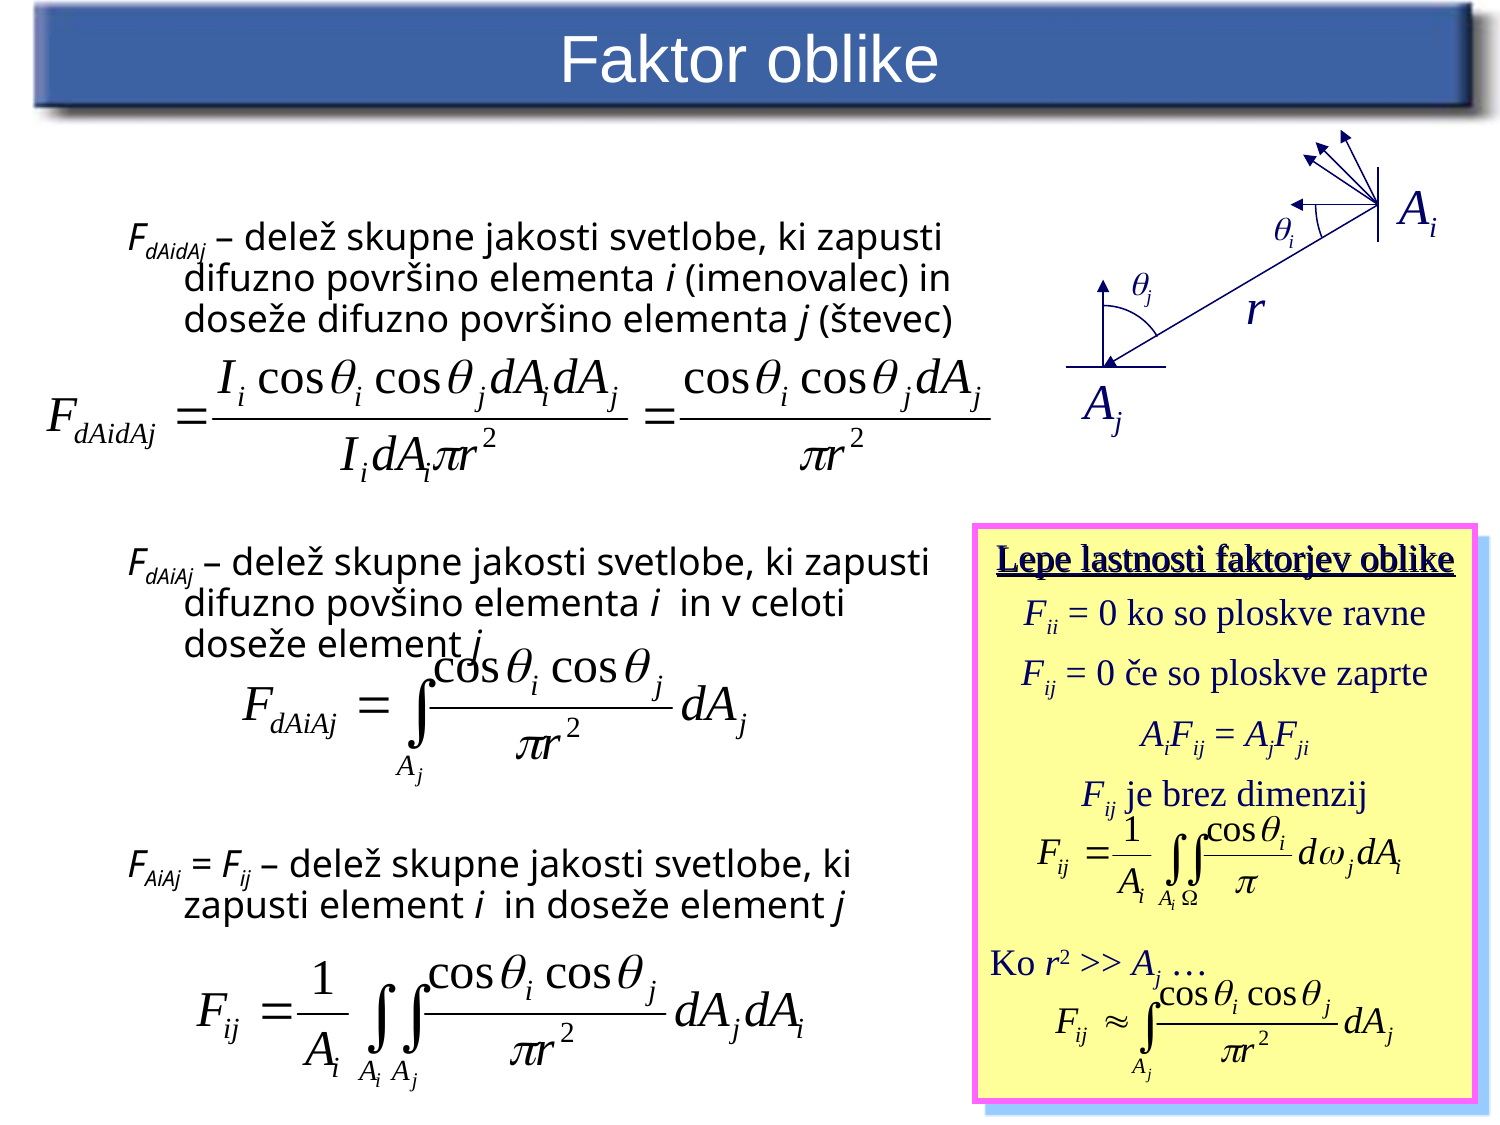

# Faktor oblike
Ai
i
FdAidAj – delež skupne jakosti svetlobe, ki zapusti difuzno površino elementa i (imenovalec) in doseže difuzno površino elementa j (števec)
FdAiAj – delež skupne jakosti svetlobe, ki zapusti difuzno povšino elementa i in v celoti doseže element j
FAiAj = Fij – delež skupne jakosti svetlobe, ki zapusti element i in doseže element j
j
r
Aj
Lepe lastnosti faktorjev oblike
Fii = 0 ko so ploskve ravne
Fij = 0 če so ploskve zaprte
AiFij = AjFji
Fij je brez dimenzij
Ko r2 >> Aj …